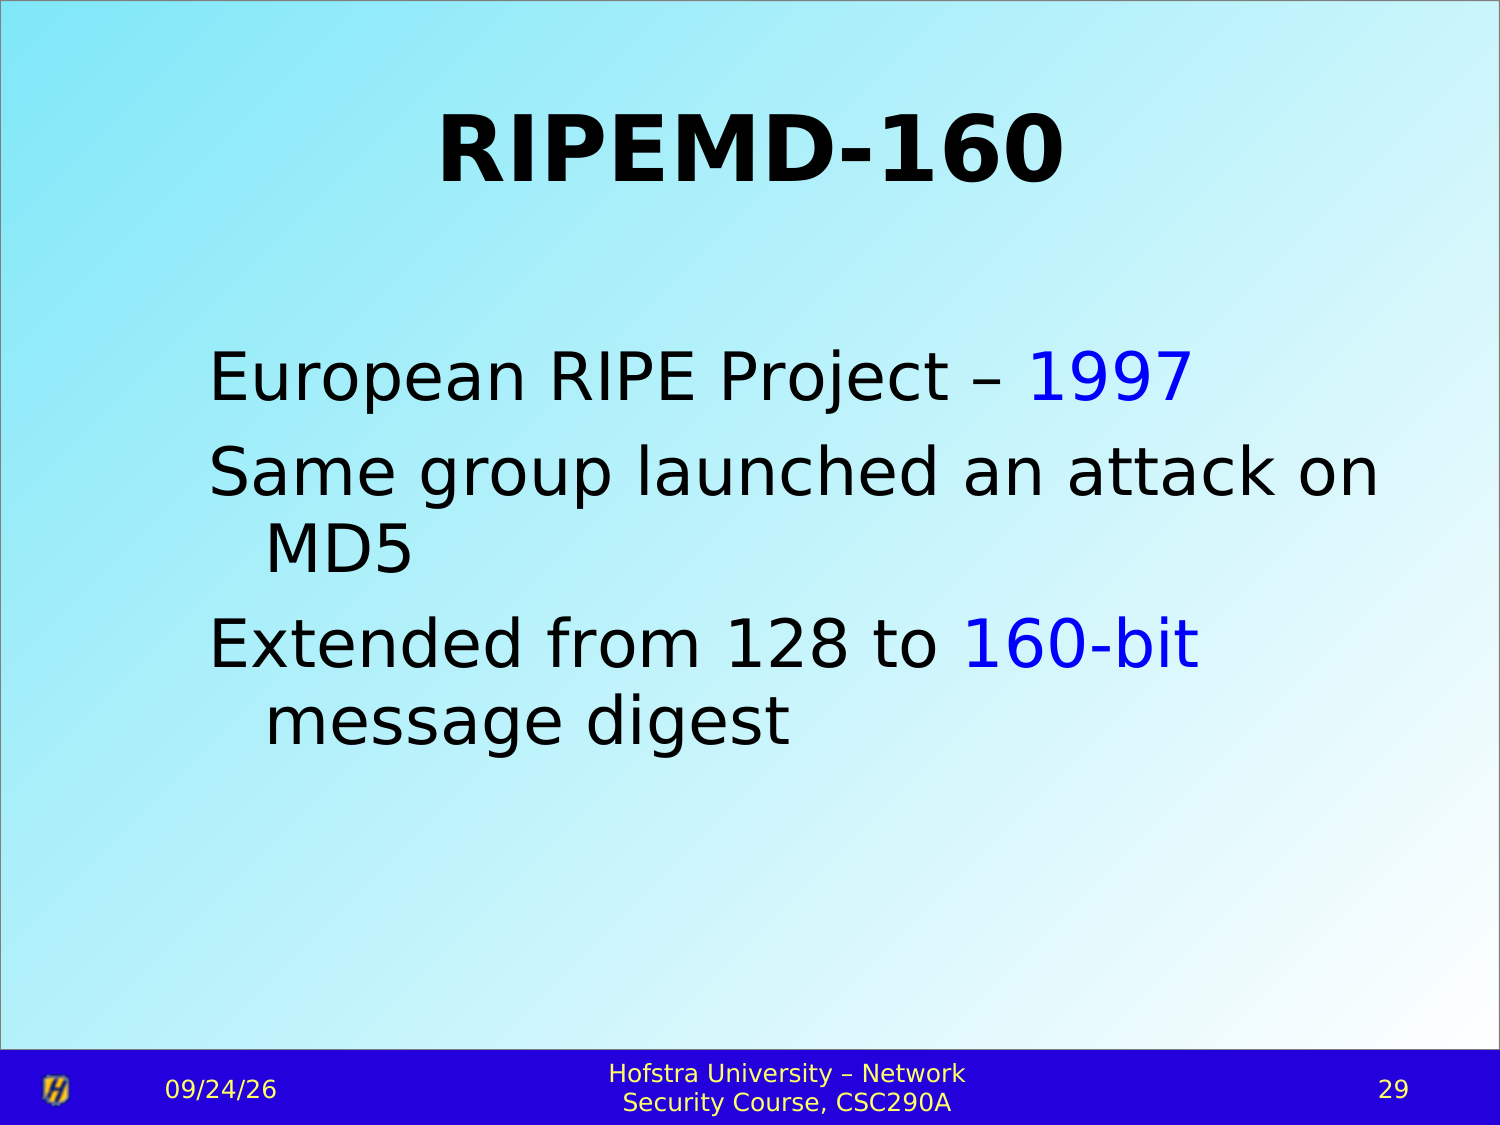

# RIPEMD-160
European RIPE Project – 1997
Same group launched an attack on MD5
Extended from 128 to 160-bit message digest
29